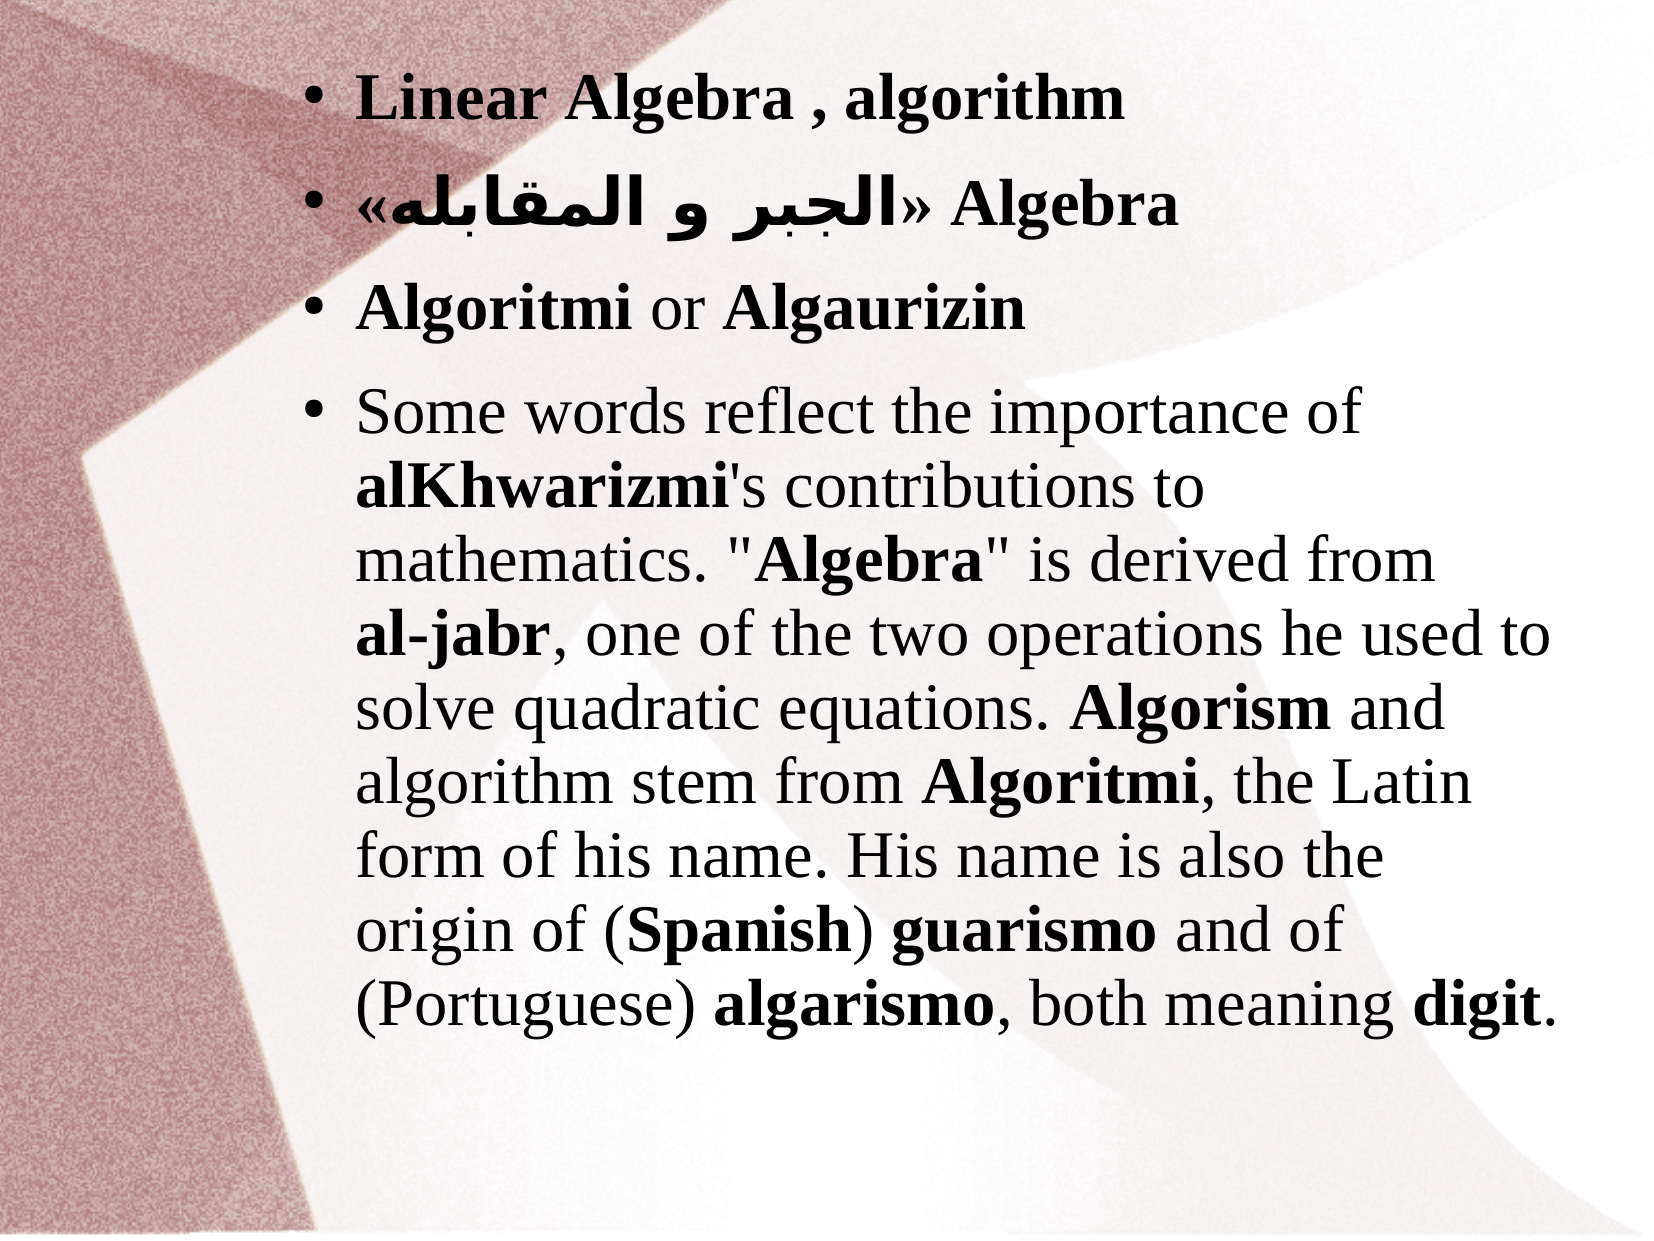

# Linear Algebra , algorithm
«الجبر و المقابله» Algebra
Algoritmi or Algaurizin
Some words reflect the importance of alKhwarizmi's contributions to mathematics. "Algebra" is derived from al-jabr, one of the two operations he used to solve quadratic equations. Algorism and algorithm stem from Algoritmi, the Latin form of his name. His name is also the origin of (Spanish) guarismo and of (Portuguese) algarismo, both meaning digit.